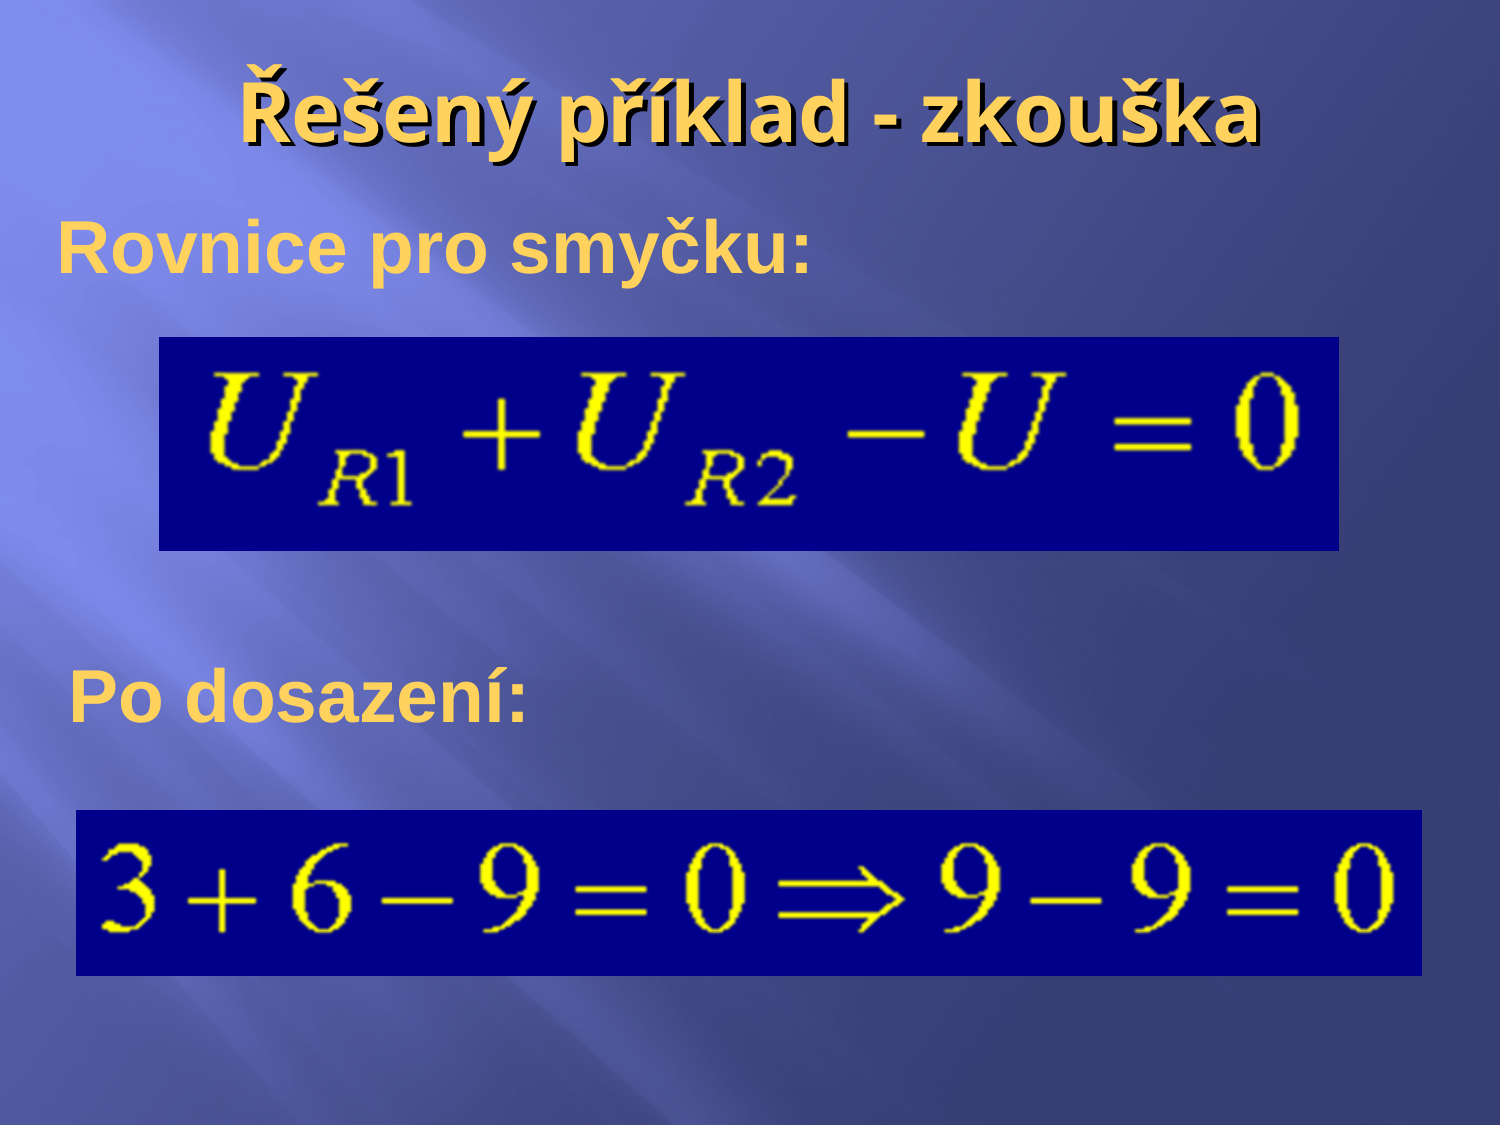

# Řešený příklad - zkouška
Rovnice pro smyčku:
Po dosazení: